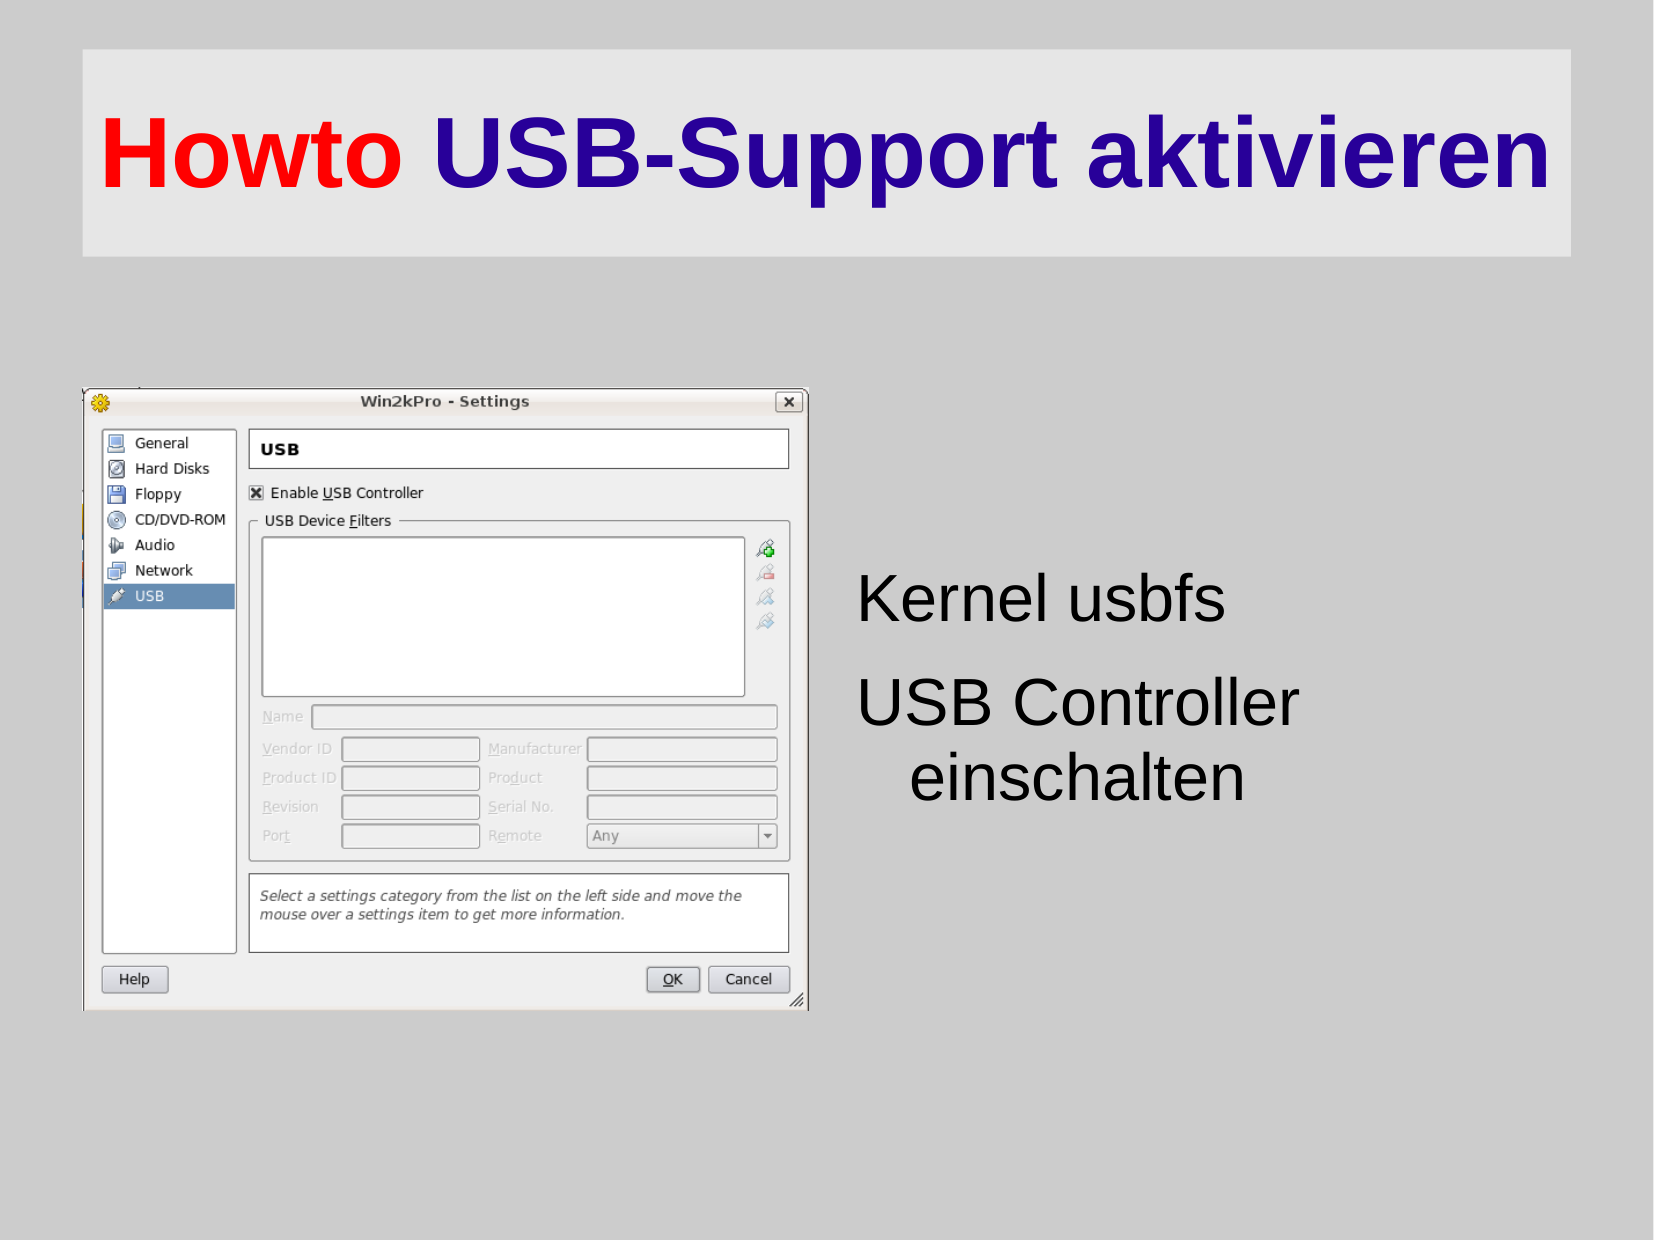

# Howto USB-Support aktivieren
Kernel usbfs
USB Controller einschalten